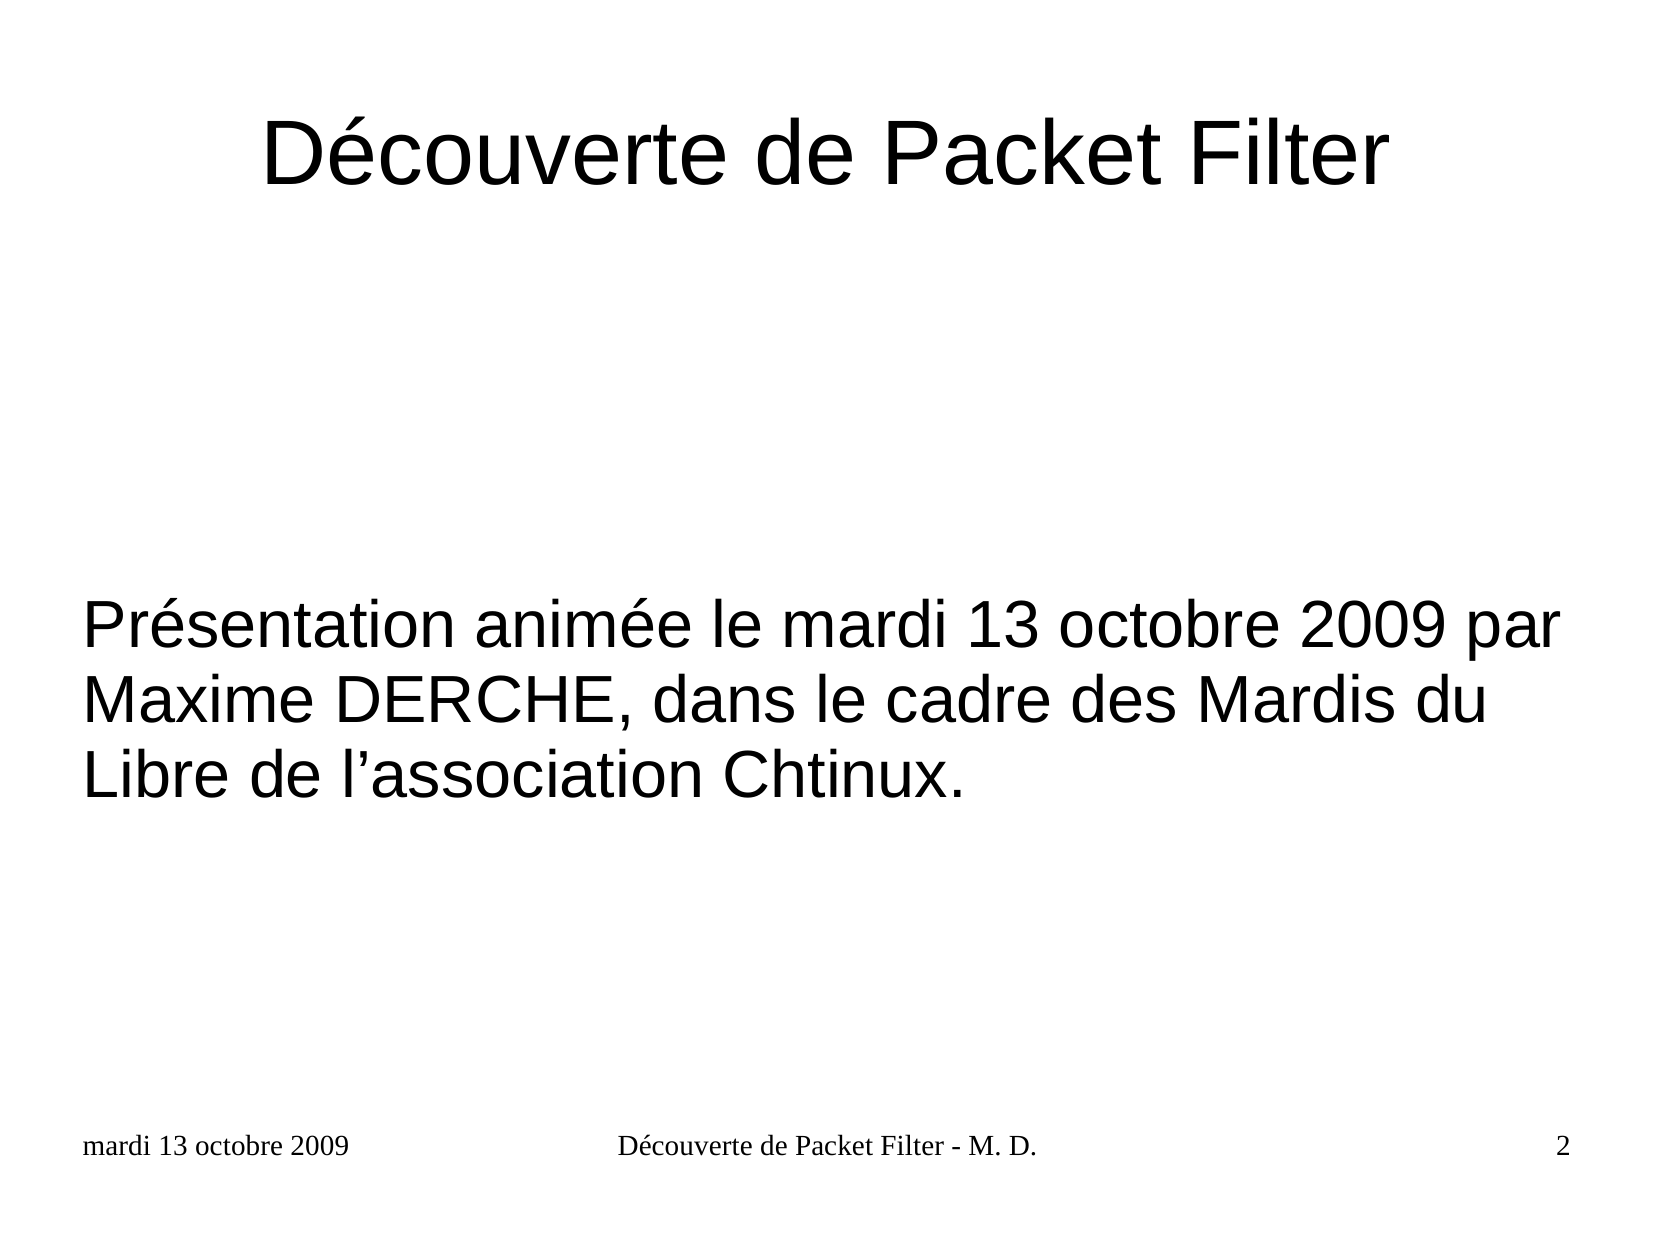

# Découverte de Packet Filter
Présentation animée le mardi 13 octobre 2009 par Maxime DERCHE, dans le cadre des Mardis du Libre de l’association Chtinux.
mardi 13 octobre 2009
Découverte de Packet Filter - M. D.
2